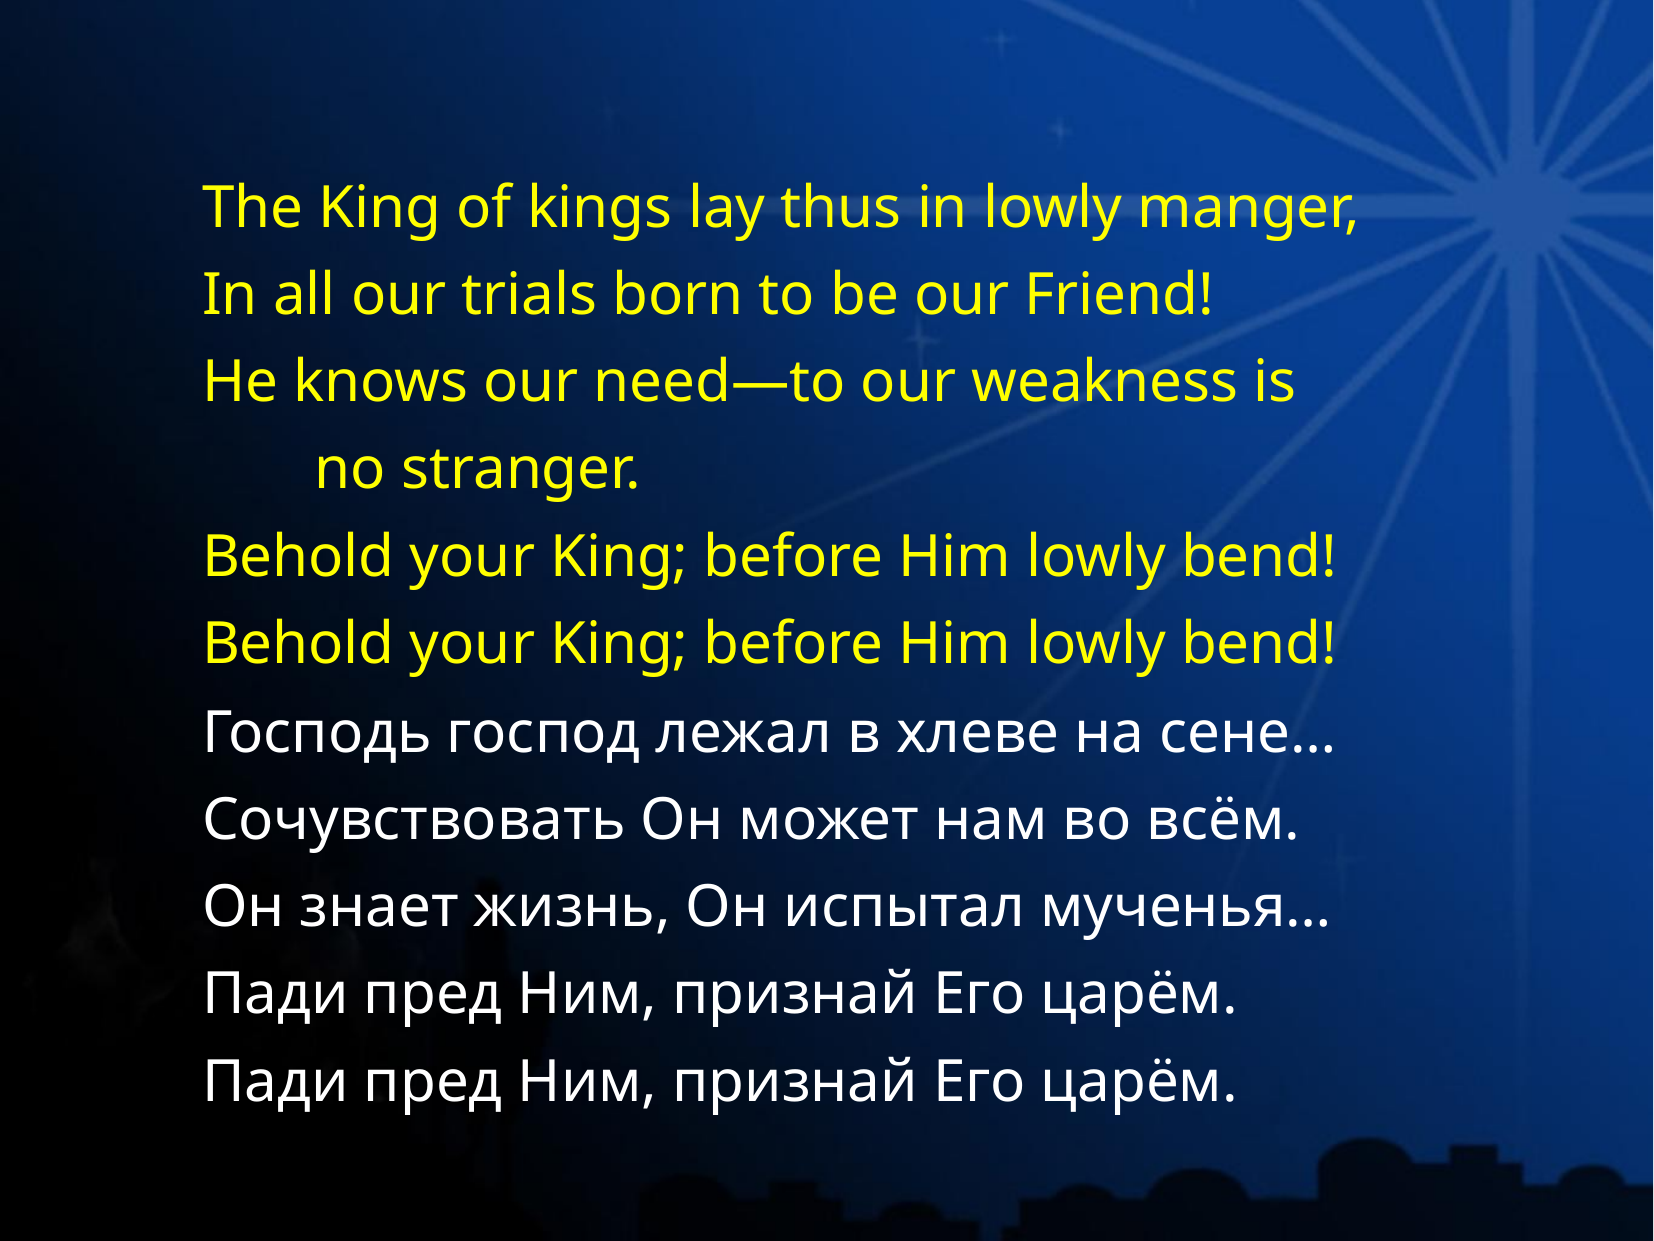

The King of kings lay thus in lowly manger,
	In all our trials born to be our Friend!
	He knows our need—to our weakness is
		no stranger.
	Behold your King; before Him lowly bend!
	Behold your King; before Him lowly bend!
	Господь господ лежал в хлеве на сене…
	Сочувствовать Он может нам во всём.
	Он знает жизнь, Он испытал мученья…
	Пади пред Ним, признай Его царём.
	Пади пред Ним, признай Его царём.